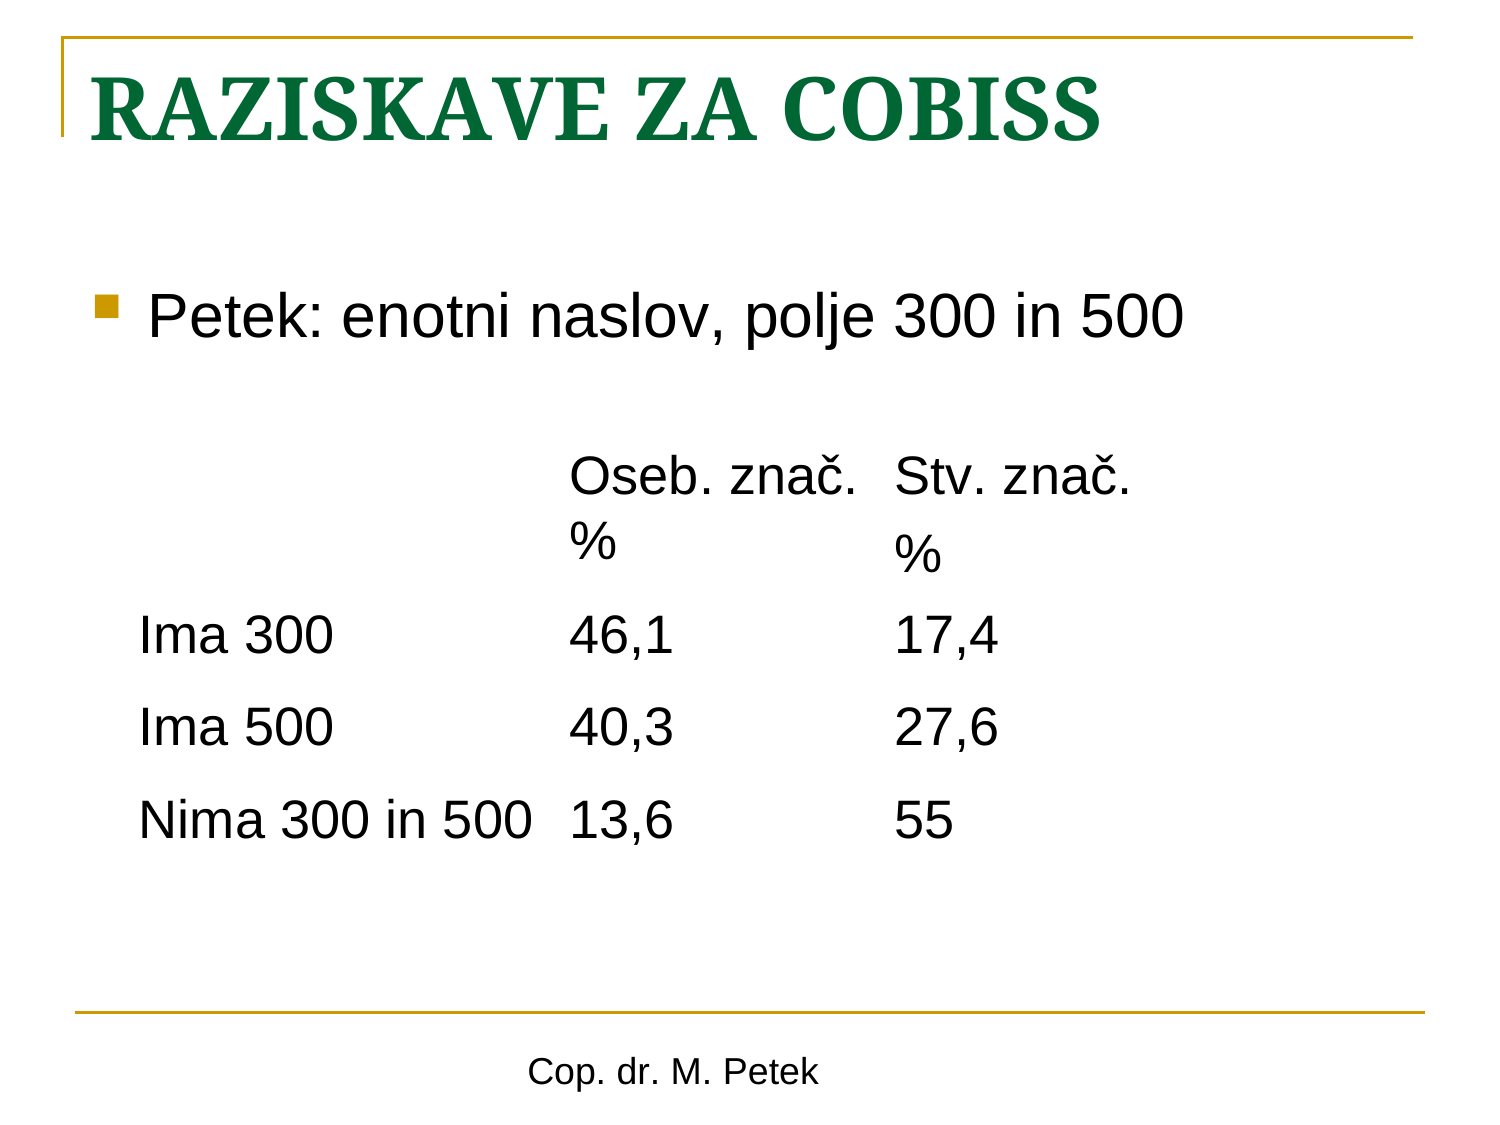

# RAZISKAVE ZA COBISS
Petek: enotni naslov, polje 300 in 500
| | Oseb. znač. % | Stv. znač. % |
| --- | --- | --- |
| Ima 300 | 46,1 | 17,4 |
| Ima 500 | 40,3 | 27,6 |
| Nima 300 in 500 | 13,6 | 55 |
Cop. dr. M. Petek